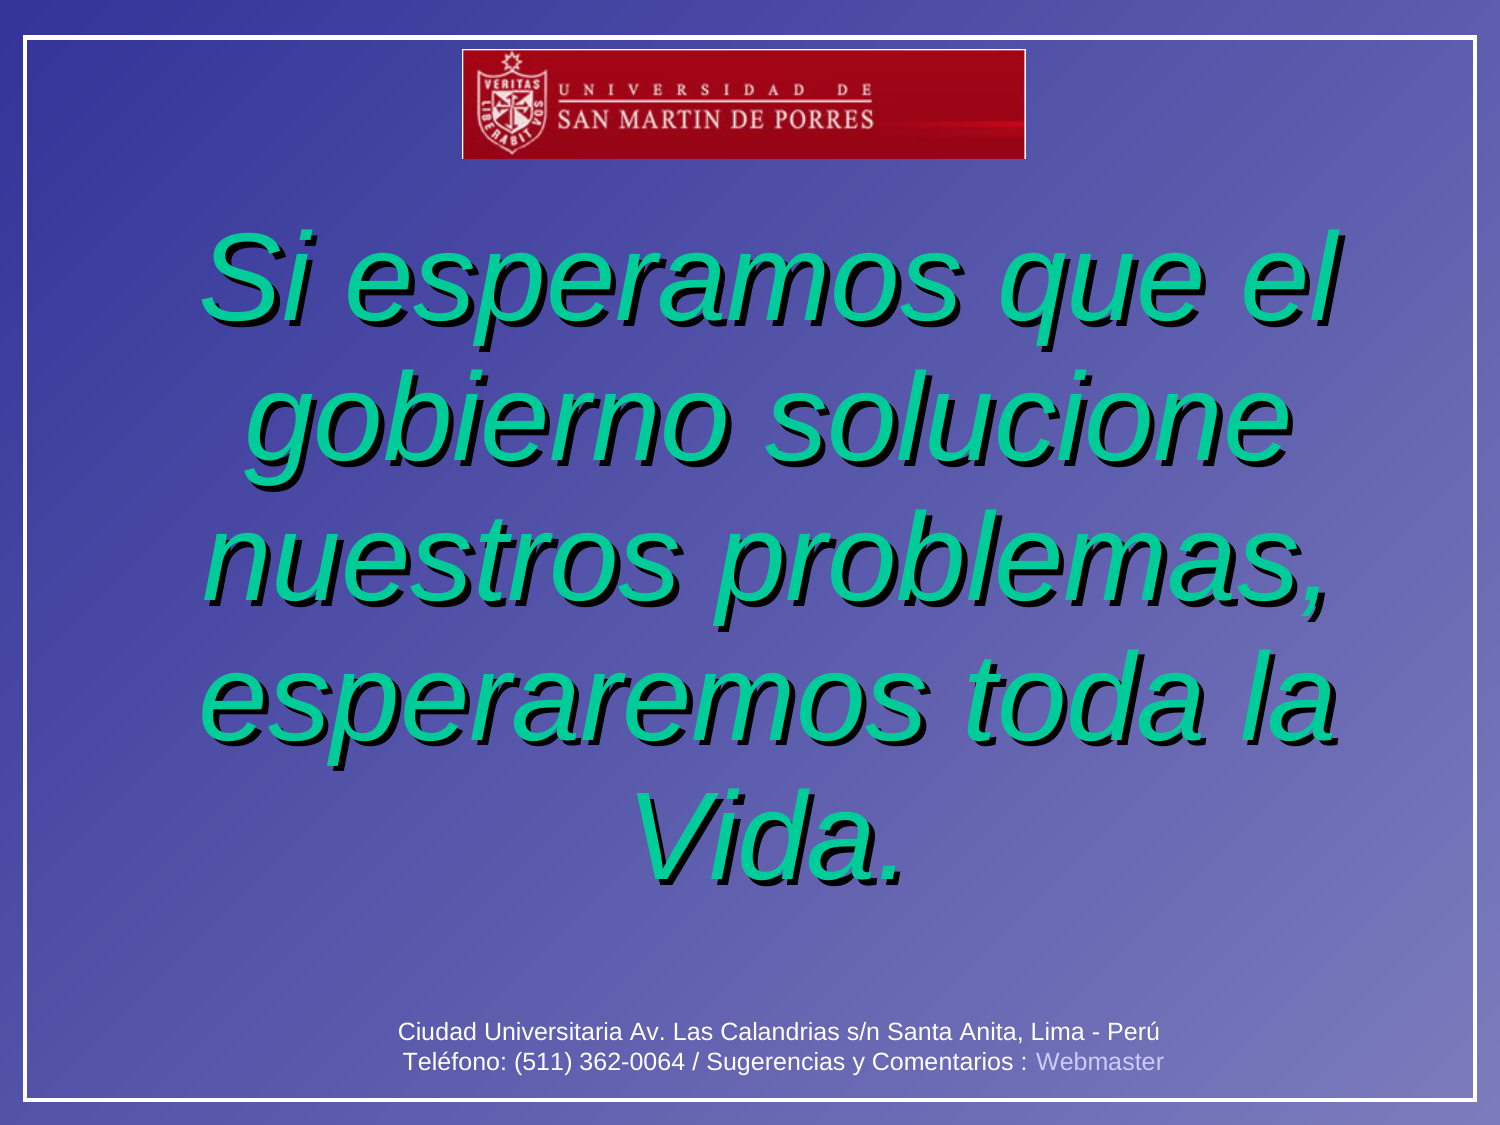

# Si esperamos que el gobierno solucione nuestros problemas, esperaremos toda la Vida.